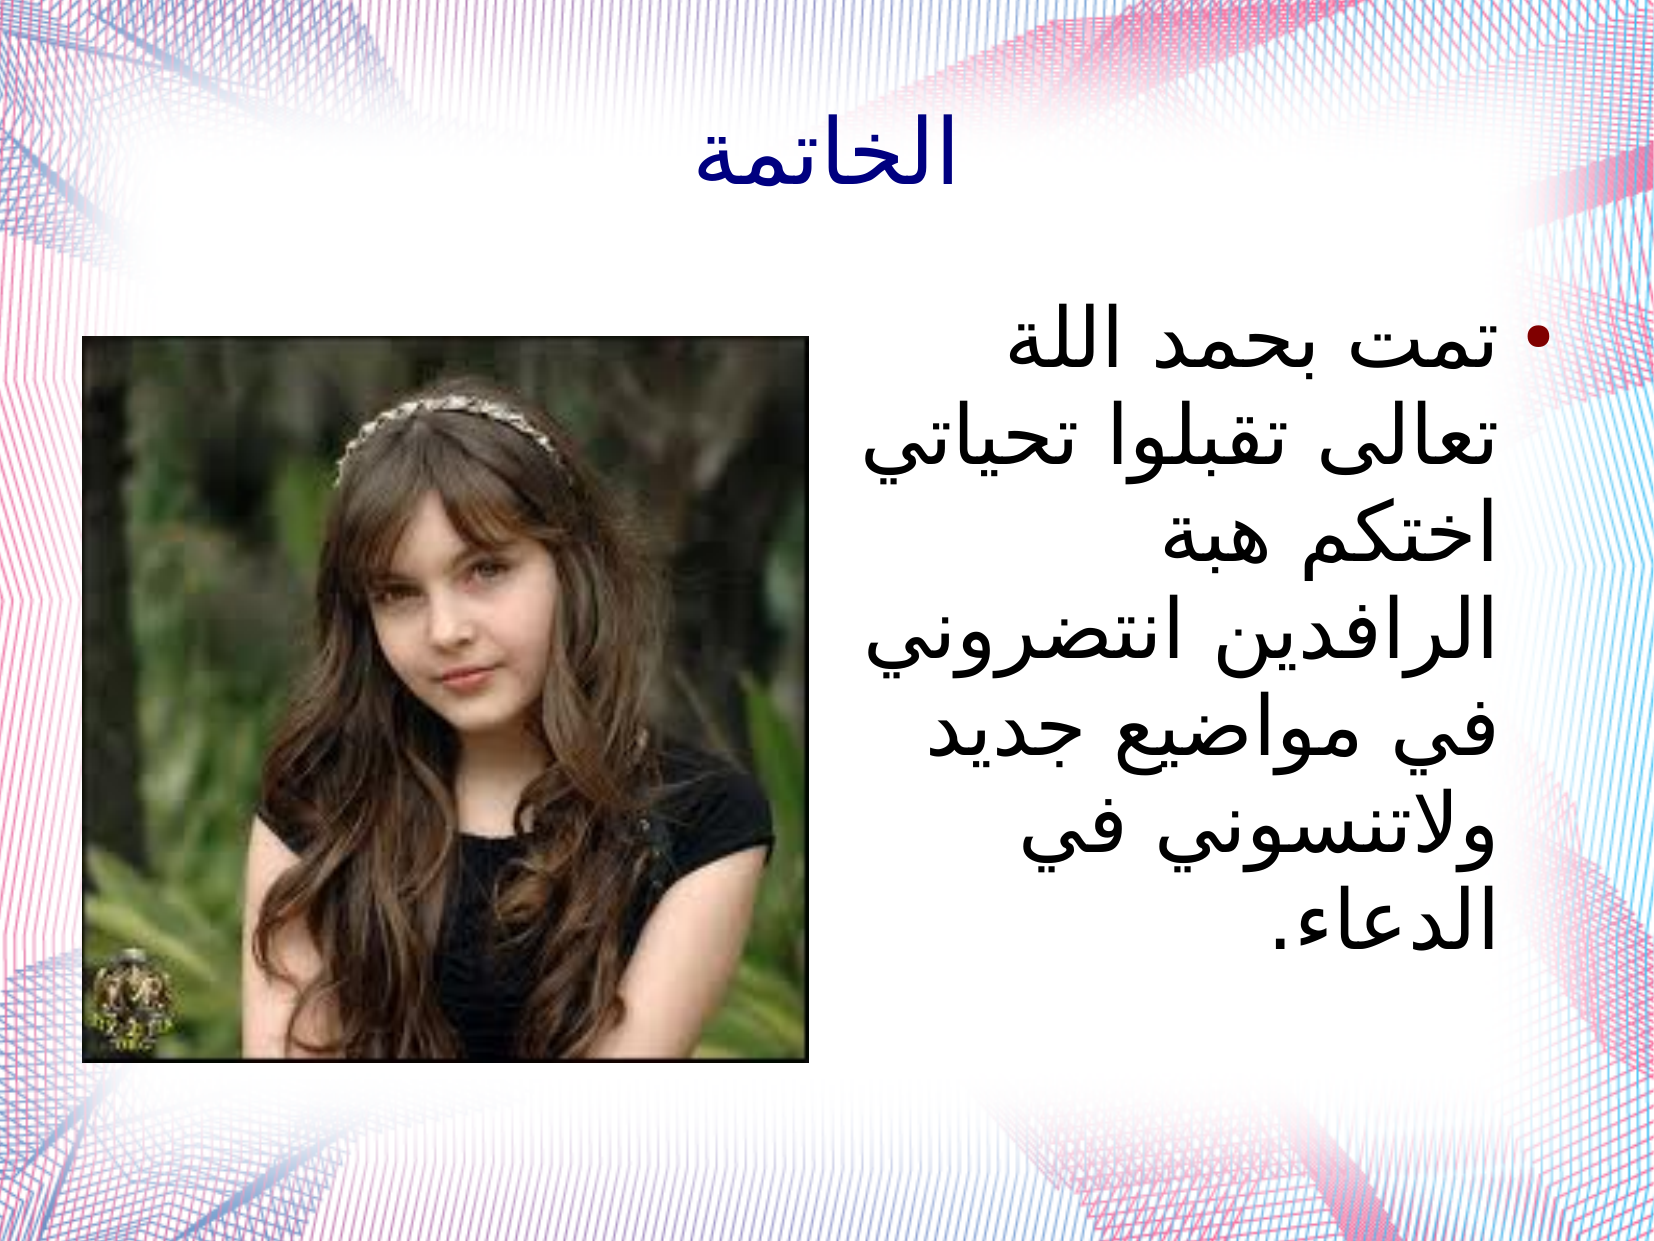

# الخاتمة
تمت بحمد اللة تعالى تقبلوا تحياتي اختكم هبة الرافدين انتضروني في مواضيع جديد ولاتنسوني في الدعاء.